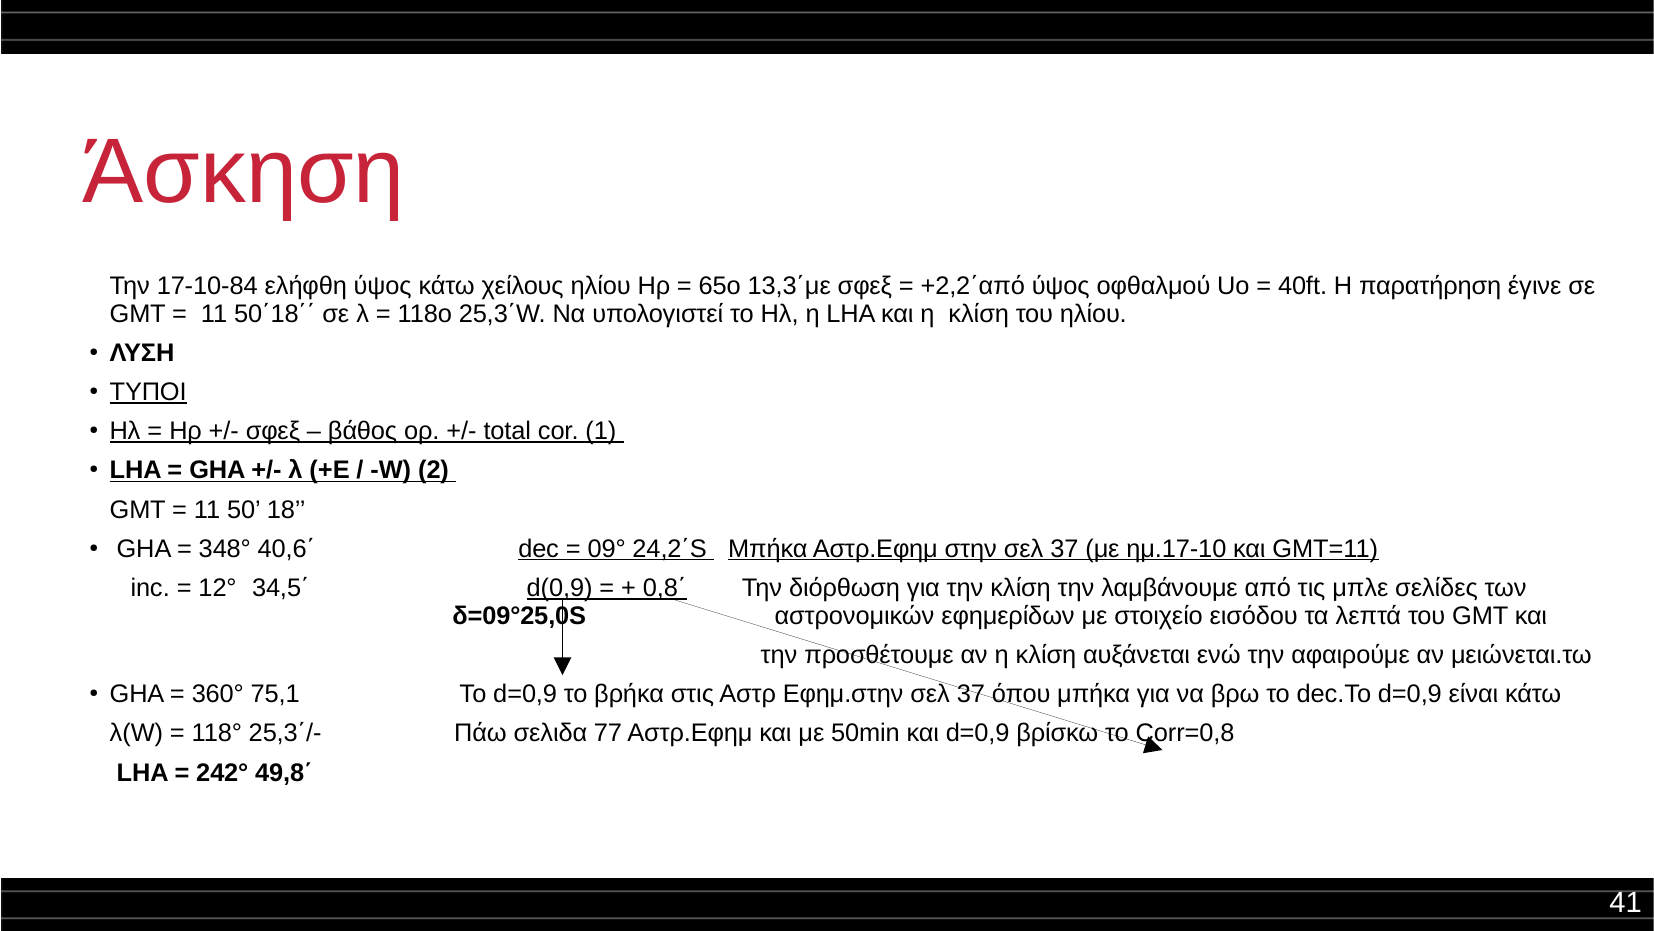

# Άσκηση
Την 17-10-84 ελήφθη ύψος κάτω χείλους ηλίου Ηρ = 65ο 13,3΄με σφεξ = +2,2΄από ύψος οφθαλμού Uo = 40ft. Η παρατήρηση έγινε σε GMT = 11 50΄18΄΄ σε λ = 118ο 25,3΄W. Να υπολογιστεί το Ηλ, η LHA και η κλίση του ηλίου.
ΛΥΣΗ
ΤΥΠΟΙ
Ηλ = Ηρ +/- σφεξ – βάθος ορ. +/- total cor. (1)
LHA = GHA +/- λ (+E / -W) (2)
GMT = 11 50’ 18’’
 GHA = 348° 40,6΄ dec = 09° 24,2΄S Mπήκα Αστρ.Εφημ στην σελ 37 (με ημ.17-10 και GMT=11)
 inc. = 12° 	34,5΄ d(0,9) = + 0,8΄ Την διόρθωση για την κλίση την λαμβάνουμε από τις μπλε σελίδες των δ=09°25,0S αστρονομικών εφημερίδων με στοιχείο εισόδου τα λεπτά του GMT και
 την προσθέτουμε αν η κλίση αυξάνεται ενώ την αφαιρούμε αν μειώνεται.τω
GHA = 360° 75,1 To d=0,9 το βρήκα στις Αστρ Εφημ.στην σελ 37 όπου μπήκα για να βρω το dec.Το d=0,9 είναι κάτω
λ(W) = 118° 25,3΄/- Πάω σελιδα 77 Αστρ.Εφημ και με 50min και d=0,9 βρίσκω το Corr=0,8
 LHA = 242° 49,8΄